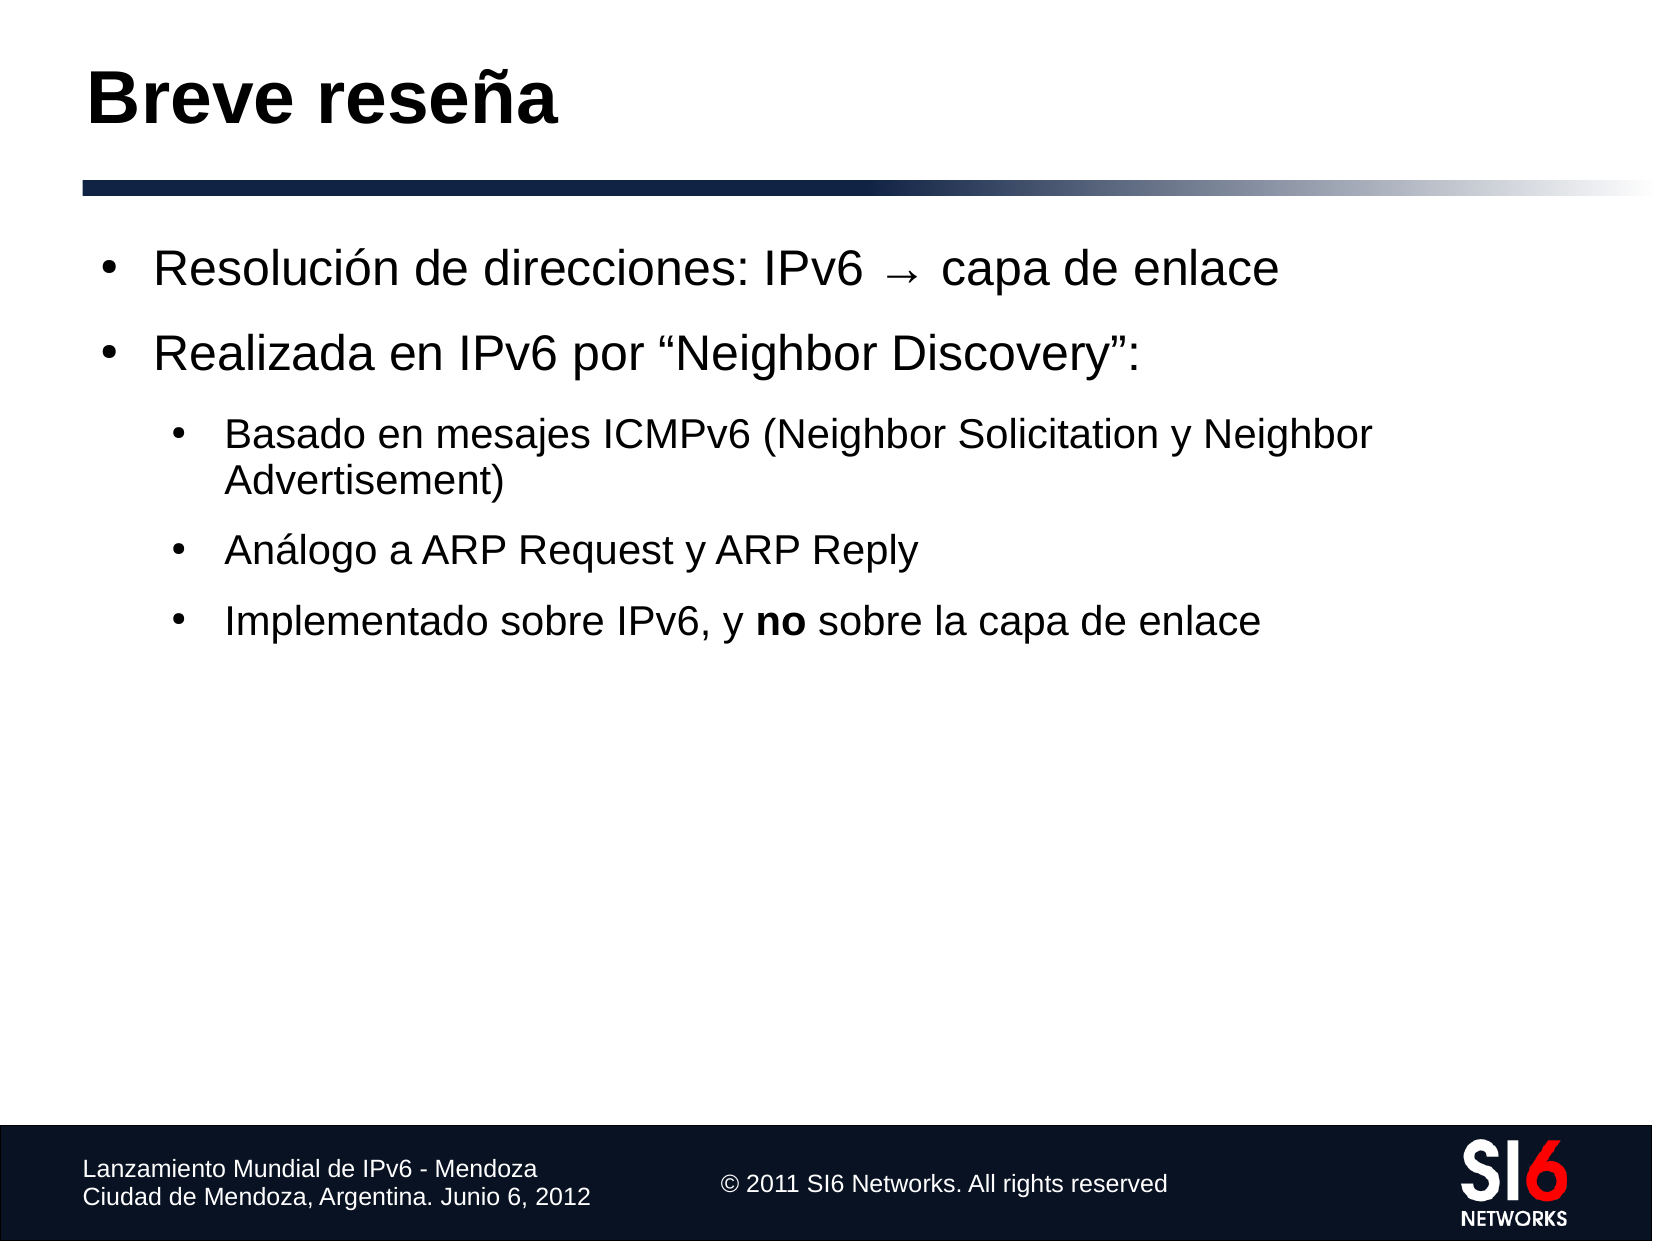

# Breve reseña
Resolución de direcciones: IPv6 → capa de enlace
Realizada en IPv6 por “Neighbor Discovery”:
Basado en mesajes ICMPv6 (Neighbor Solicitation y Neighbor Advertisement)
Análogo a ARP Request y ARP Reply
Implementado sobre IPv6, y no sobre la capa de enlace
Congreso de Seguridad en Computo 2011